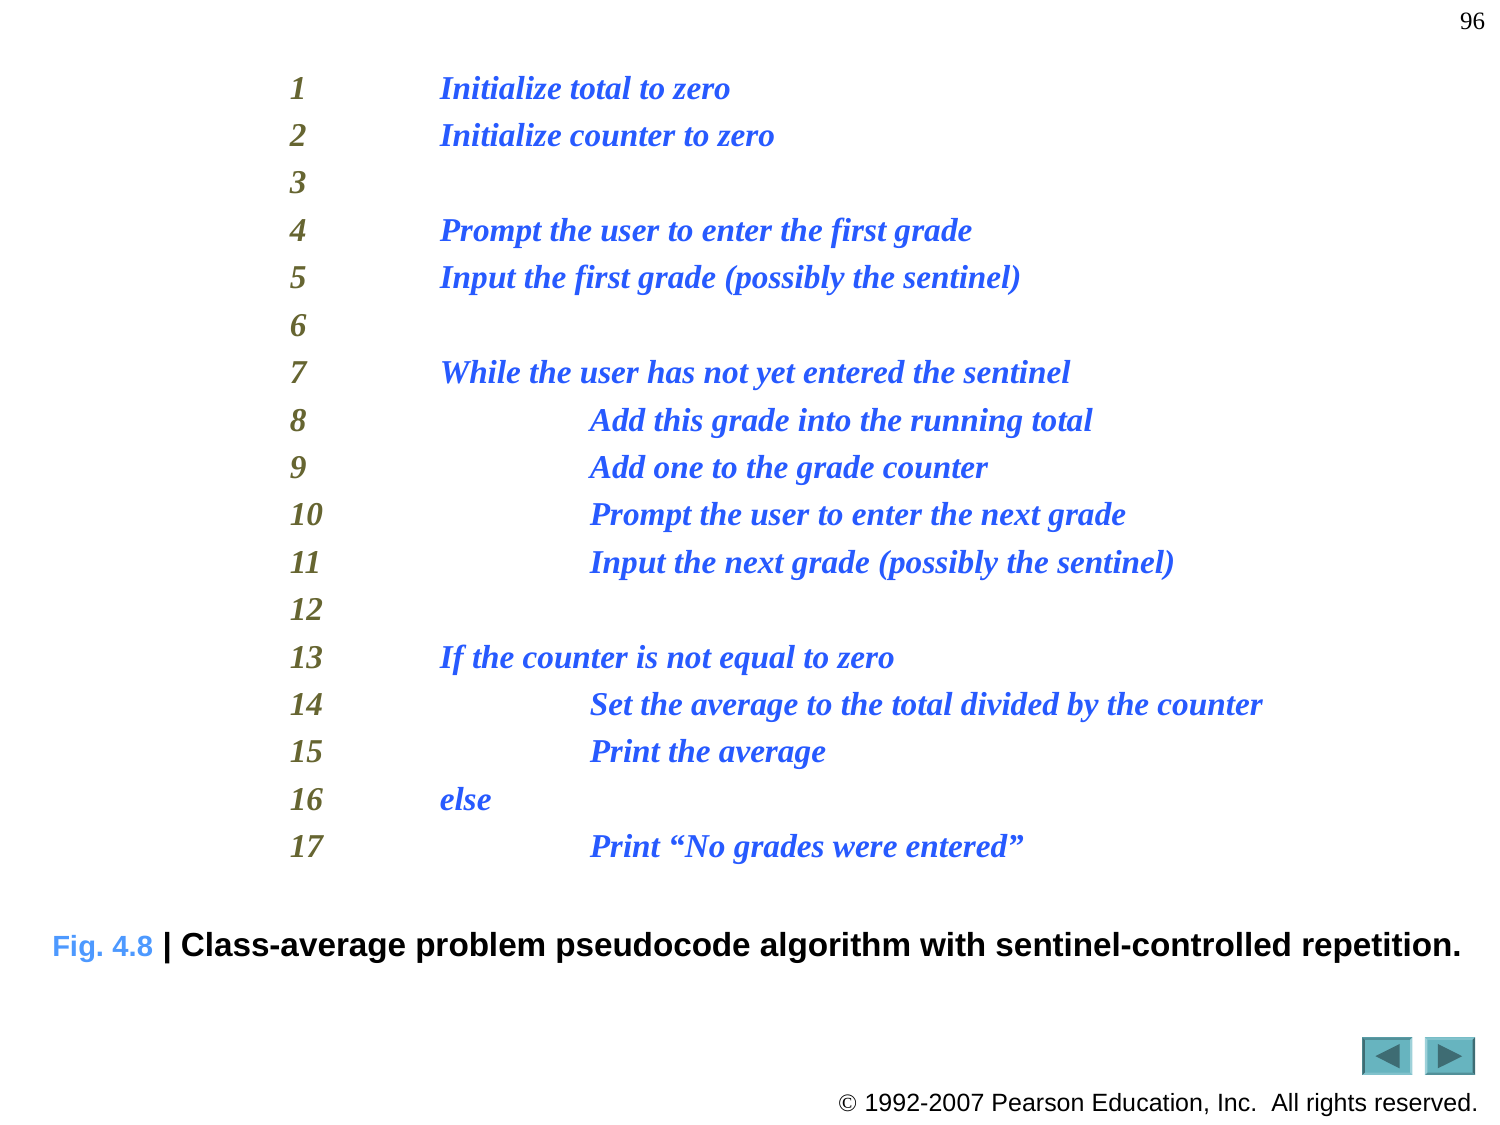

96
	1	Initialize total to zero
	2	Initialize counter to zero
	3
	4	Prompt the user to enter the first grade
	5	Input the first grade (possibly the sentinel)
	6
	7	While the user has not yet entered the sentinel
	8		Add this grade into the running total
	9		Add one to the grade counter
	10		Prompt the user to enter the next grade
	11		Input the next grade (possibly the sentinel)
	12
	13	If the counter is not equal to zero
	14		Set the average to the total divided by the counter
	15		Print the average
	16	else
	17		Print “No grades were entered”
# Fig. 4.8 | Class-average problem pseudocode algorithm with sentinel-controlled repetition.